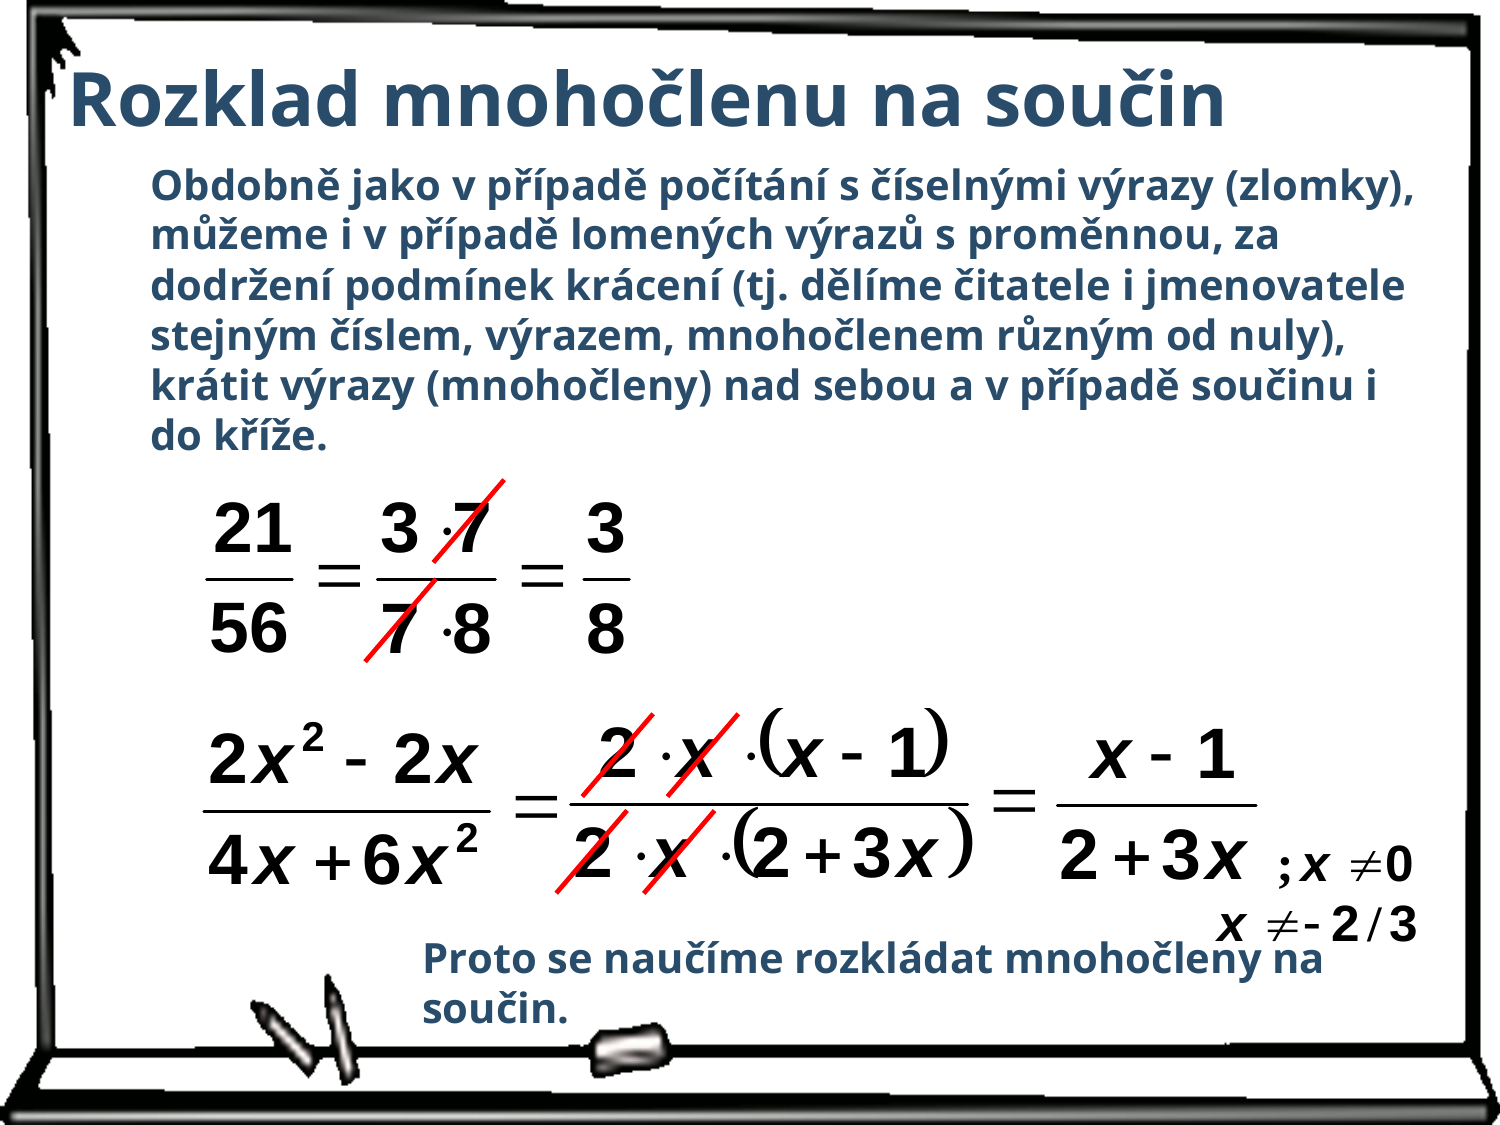

Rozklad mnohočlenu na součin
Obdobně jako v případě počítání s číselnými výrazy (zlomky), můžeme i v případě lomených výrazů s proměnnou, za dodržení podmínek krácení (tj. dělíme čitatele i jmenovatele stejným číslem, výrazem, mnohočlenem různým od nuly), krátit výrazy (mnohočleny) nad sebou a v případě součinu i do kříže.
Proto se naučíme rozkládat mnohočleny na součin.